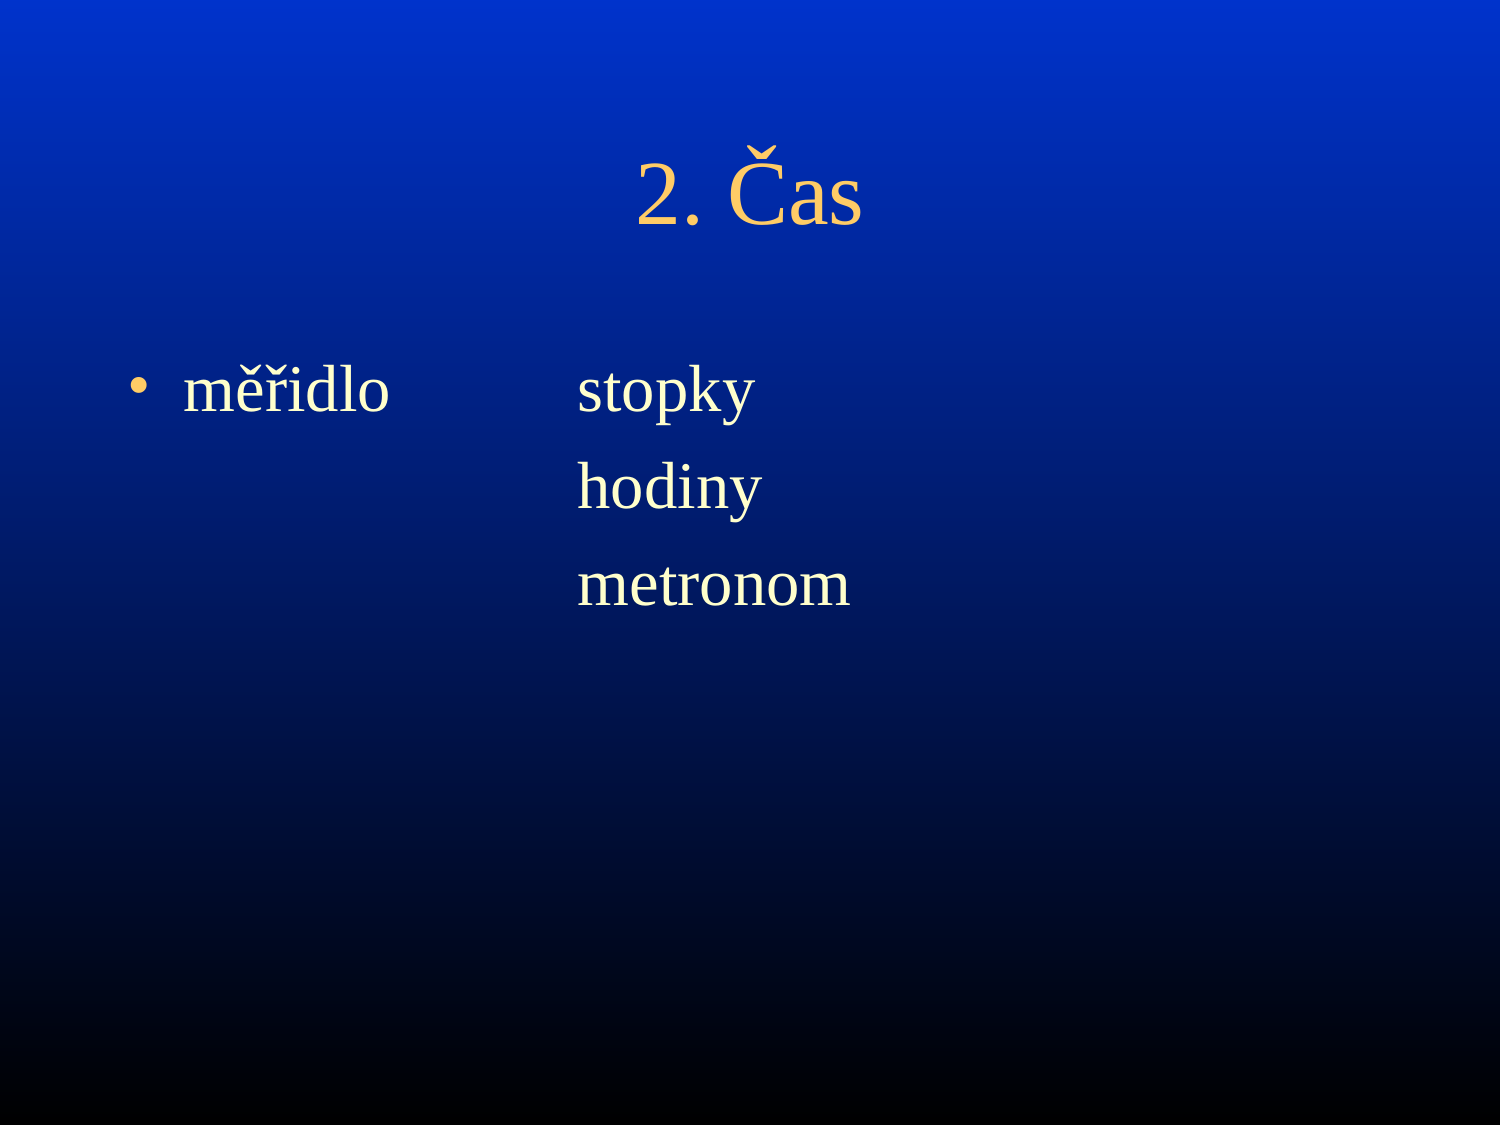

# 2. Čas
měřidlo		stopky
				hodiny
				metronom
13